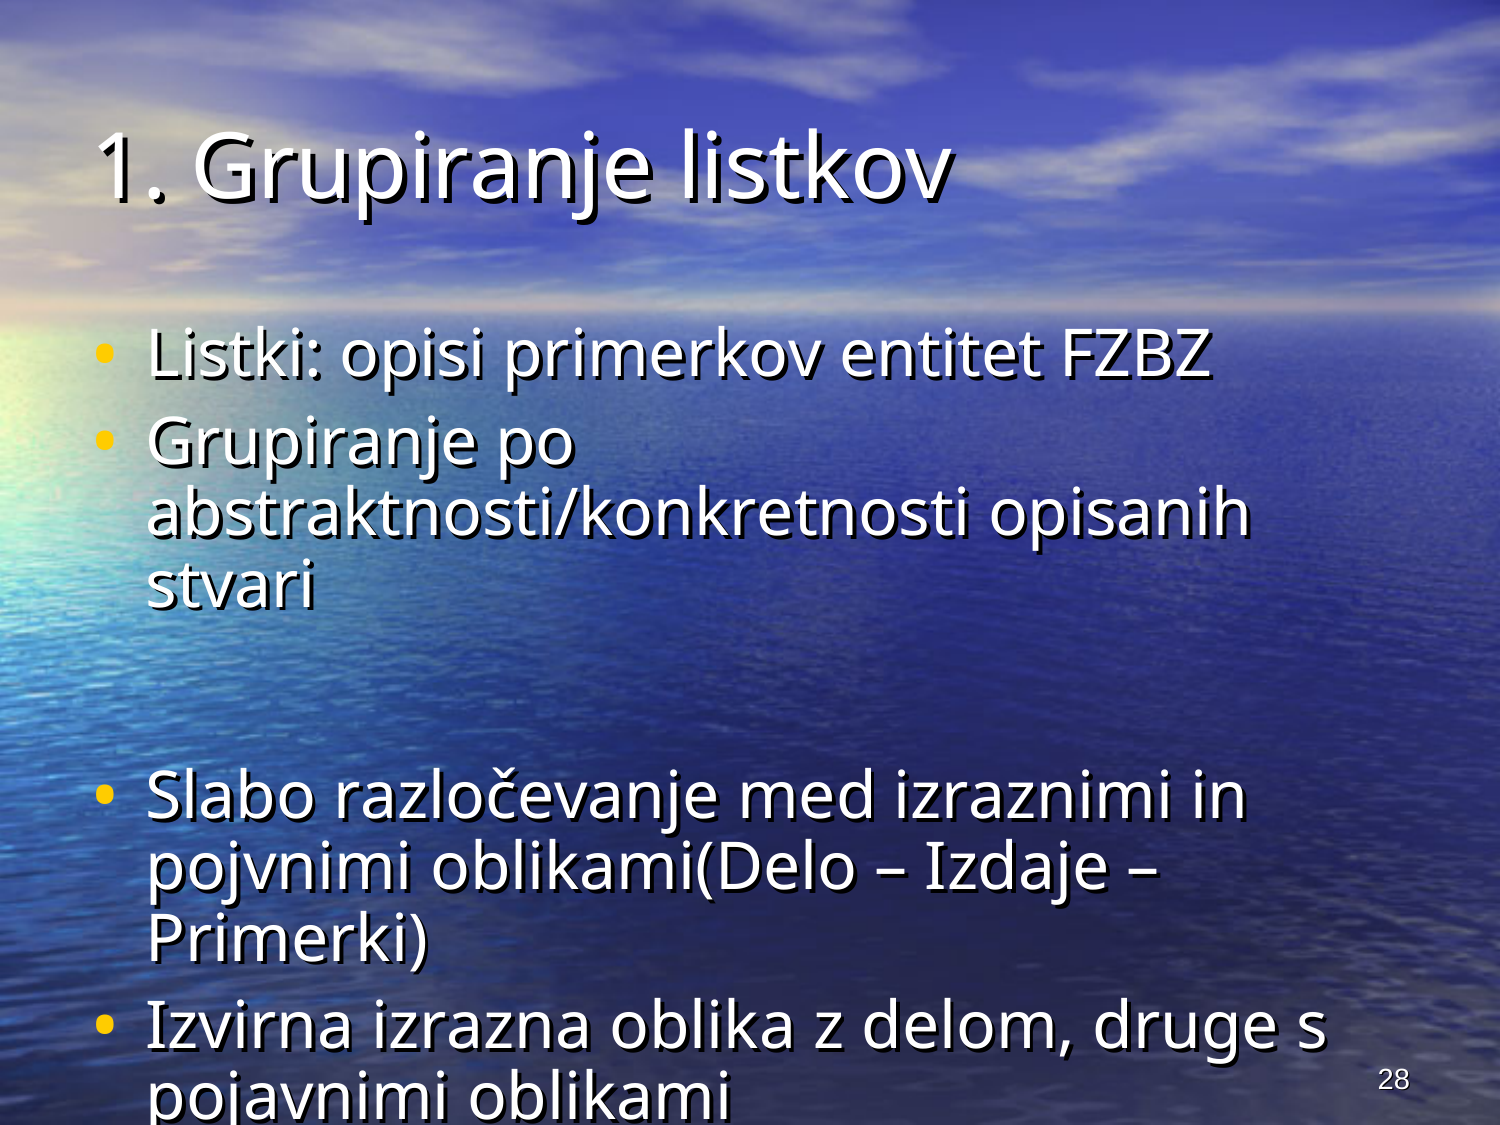

# 1. Grupiranje listkov
Listki: opisi primerkov entitet FZBZ
Grupiranje po abstraktnosti/konkretnosti opisanih stvari
Slabo razločevanje med izraznimi in pojvnimi oblikami(Delo – Izdaje – Primerki)
Izvirna izrazna oblika z delom, druge s pojavnimi oblikami